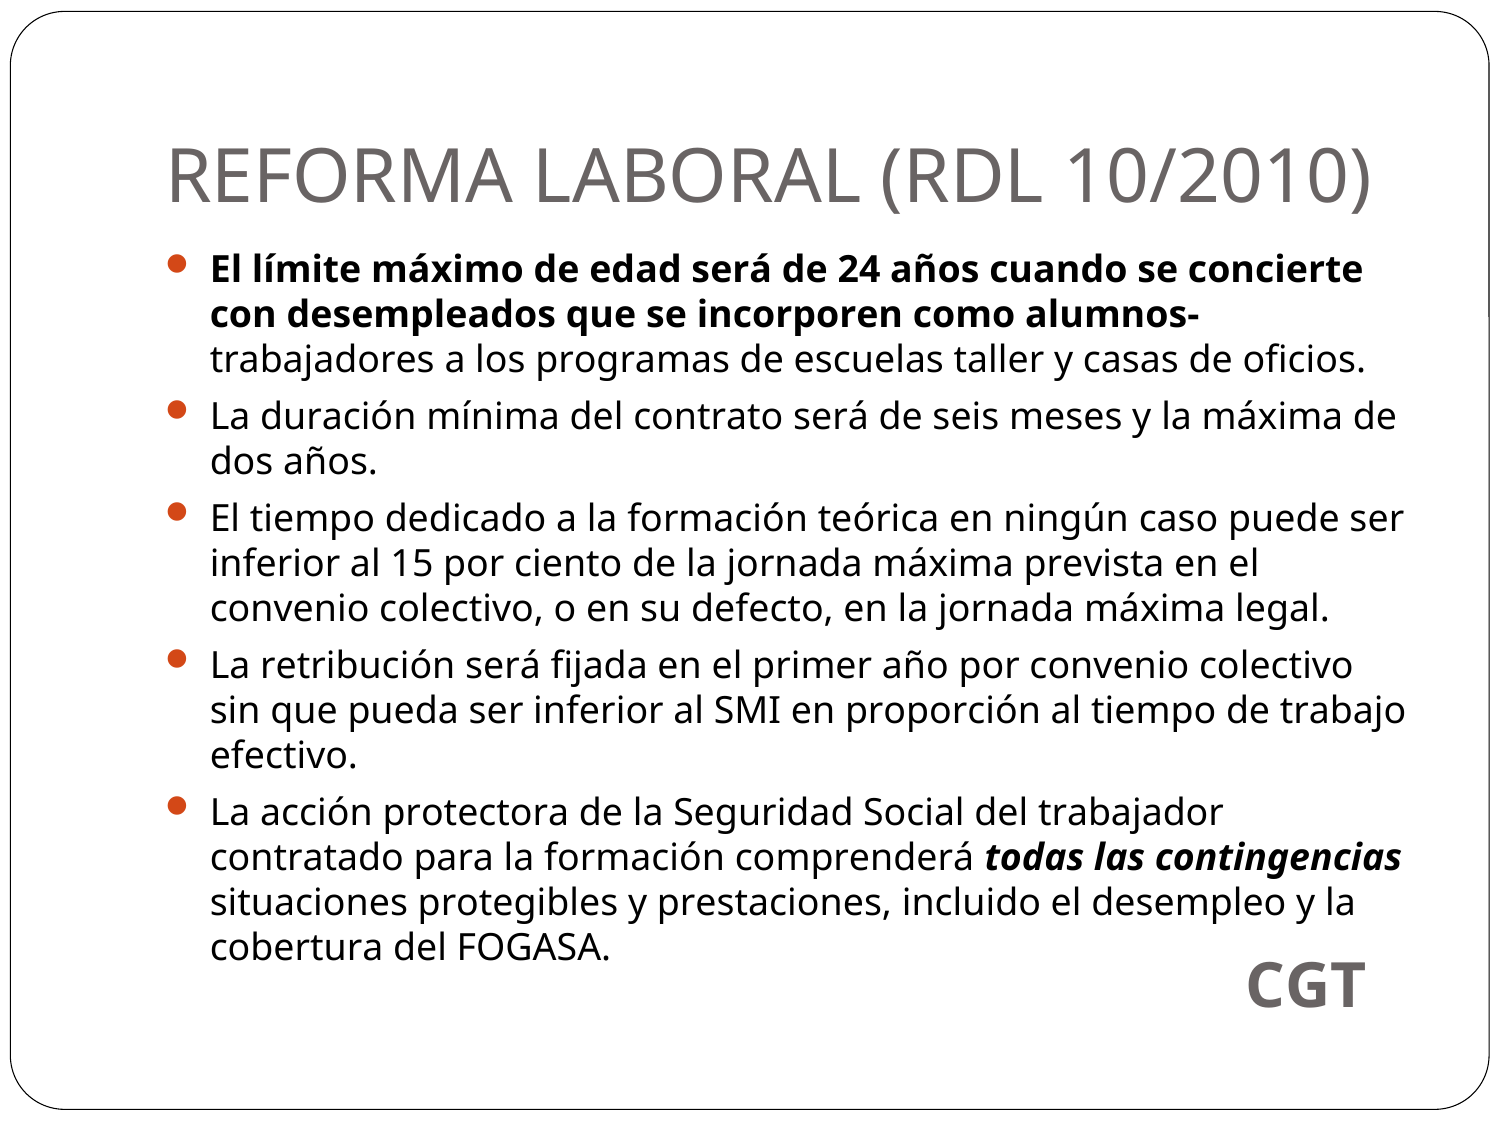

# REFORMA LABORAL (RDL 10/2010)
El límite máximo de edad será de 24 años cuando se concierte con desempleados que se incorporen como alumnos-trabajadores a los programas de escuelas taller y casas de oficios.
La duración mínima del contrato será de seis meses y la máxima de dos años.
El tiempo dedicado a la formación teórica en ningún caso puede ser inferior al 15 por ciento de la jornada máxima prevista en el convenio colectivo, o en su defecto, en la jornada máxima legal.
La retribución será fijada en el primer año por convenio colectivo sin que pueda ser inferior al SMI en proporción al tiempo de trabajo efectivo.
La acción protectora de la Seguridad Social del trabajador contratado para la formación comprenderá todas las contingencias situaciones protegibles y prestaciones, incluido el desempleo y la cobertura del FOGASA.
CGT